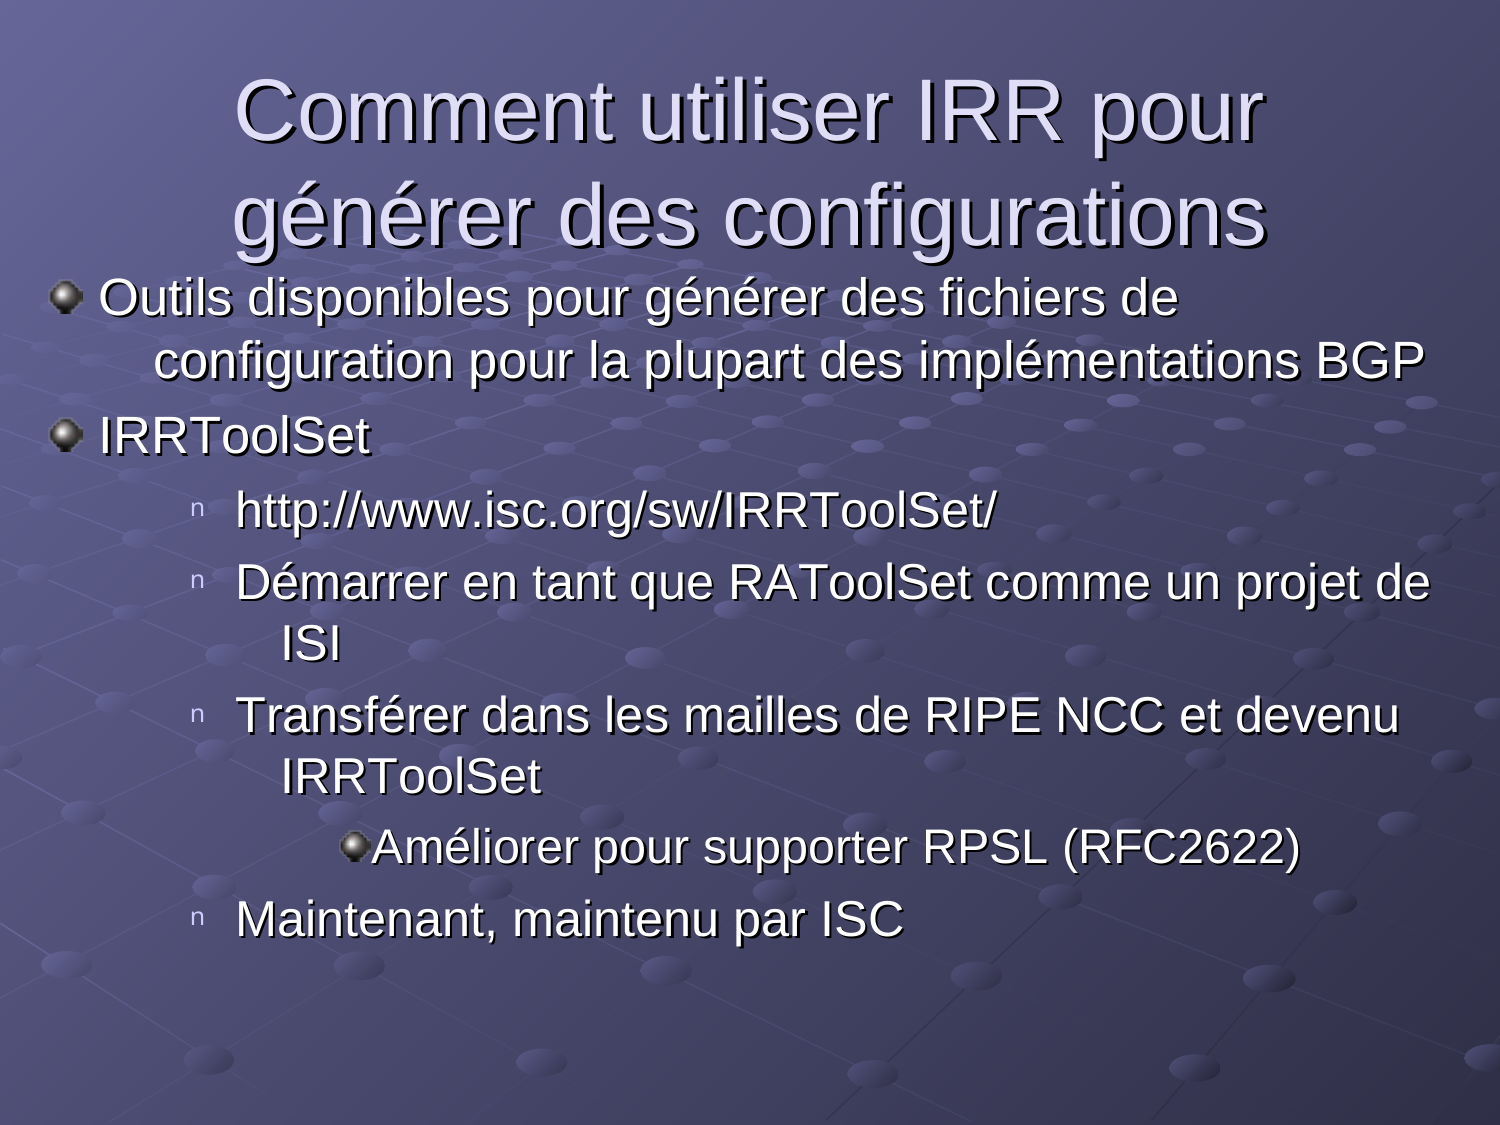

# Comment utiliser IRR pour générer des configurations
Outils disponibles pour générer des fichiers de configuration pour la plupart des implémentations BGP
IRRToolSet
http://www.isc.org/sw/IRRToolSet/
Démarrer en tant que RAToolSet comme un projet de ISI
Transférer dans les mailles de RIPE NCC et devenu IRRToolSet
Améliorer pour supporter RPSL (RFC2622)
Maintenant, maintenu par ISC